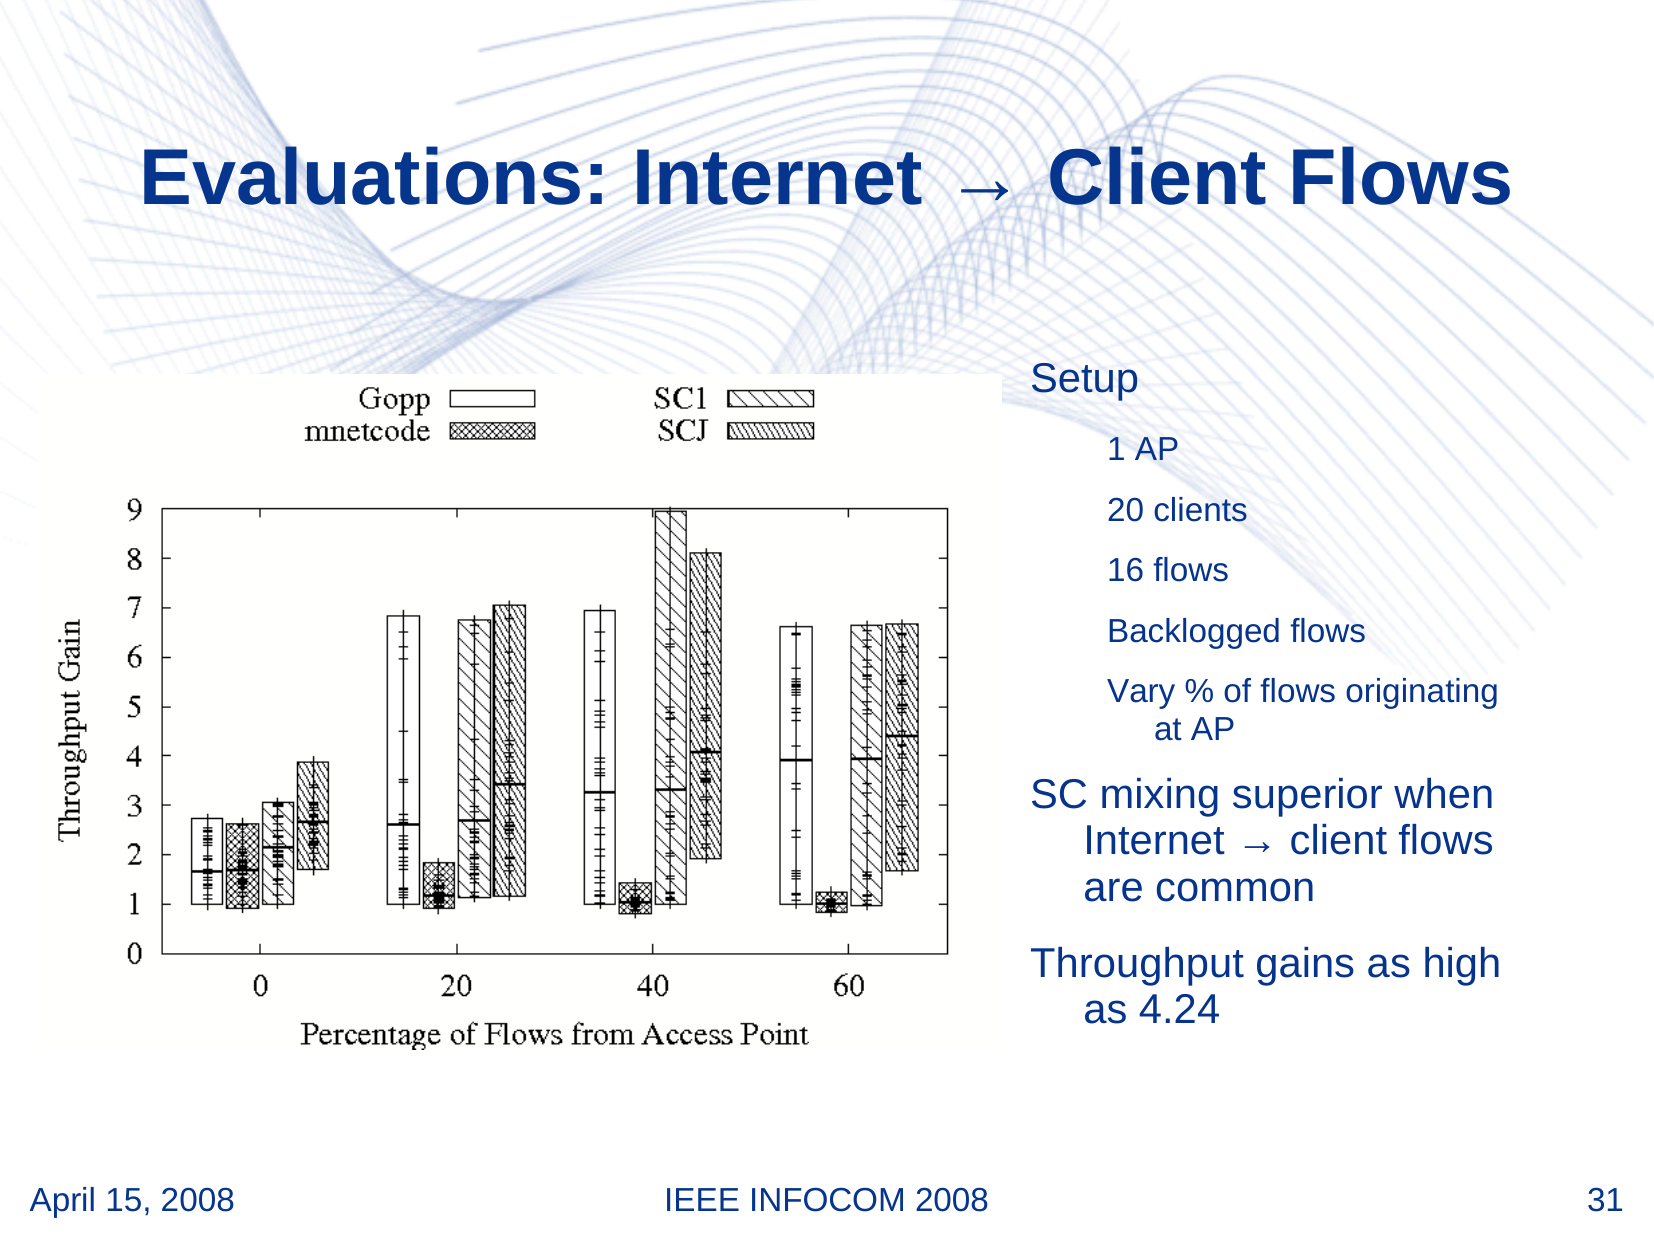

# Evaluations: Internet → Client Flows
Setup
1 AP
20 clients
16 flows
Backlogged flows
Vary % of flows originating at AP
SC mixing superior when Internet → client flows are common
Throughput gains as high as 4.24
April 15, 2008
IEEE INFOCOM 2008
31